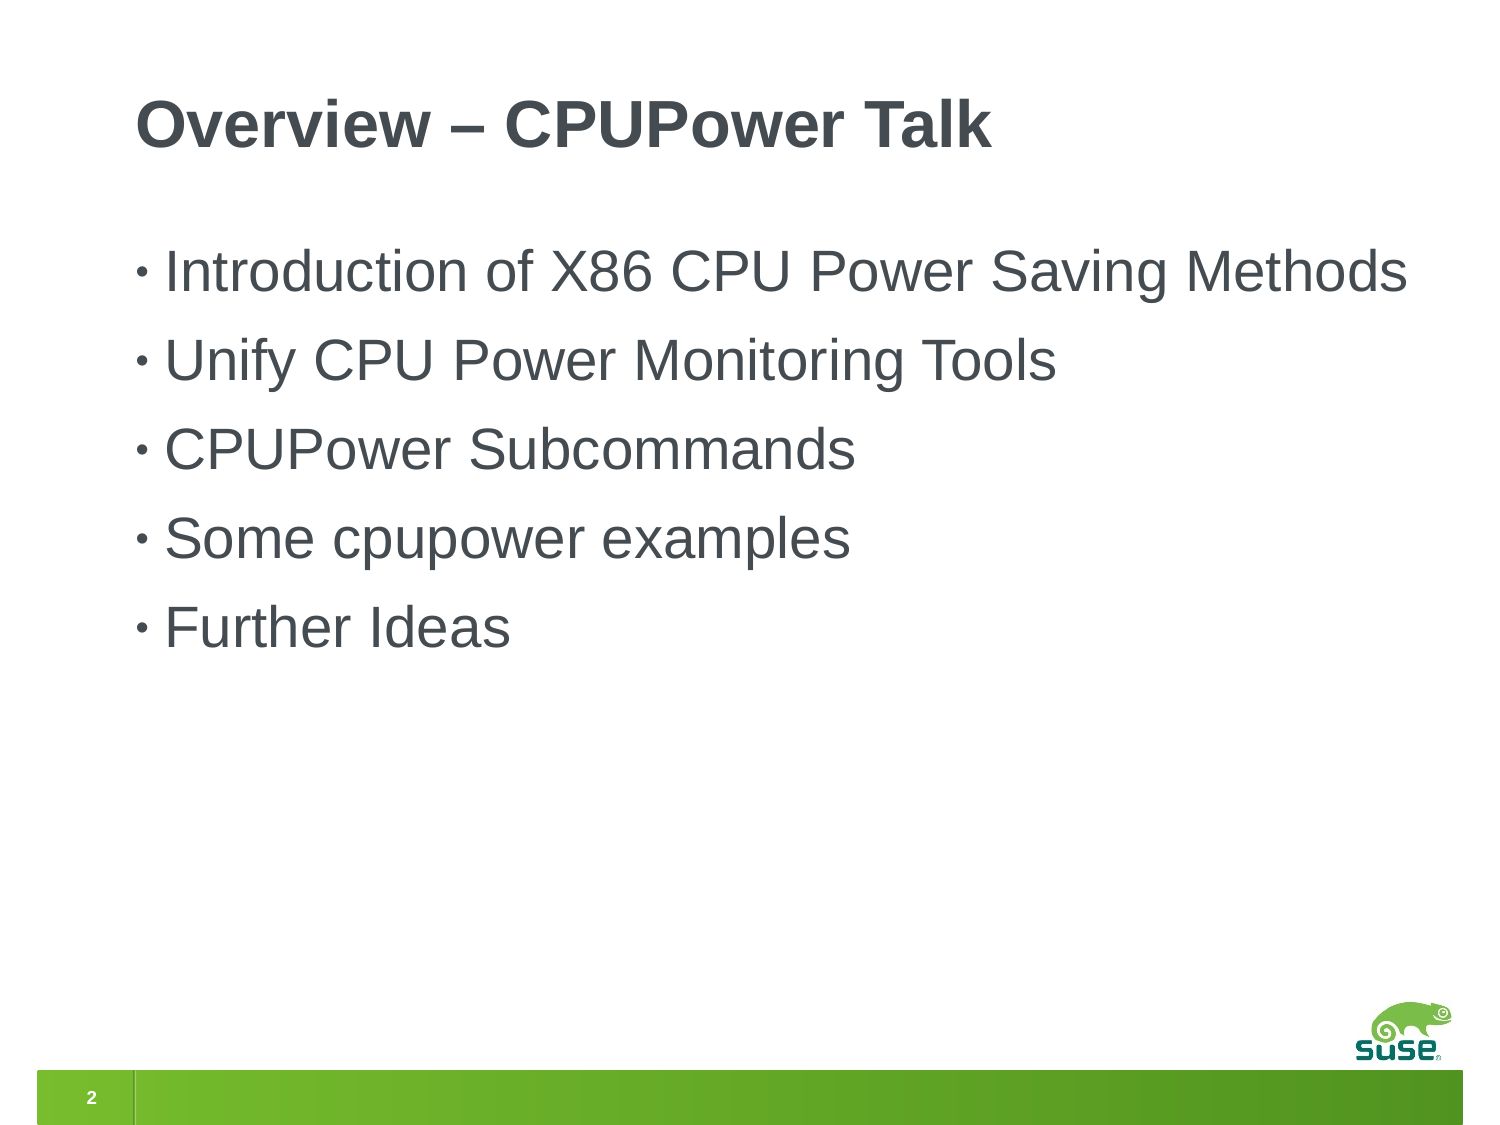

# Overview – CPUPower Talk
Introduction of X86 CPU Power Saving Methods
Unify CPU Power Monitoring Tools
CPUPower Subcommands
Some cpupower examples
Further Ideas